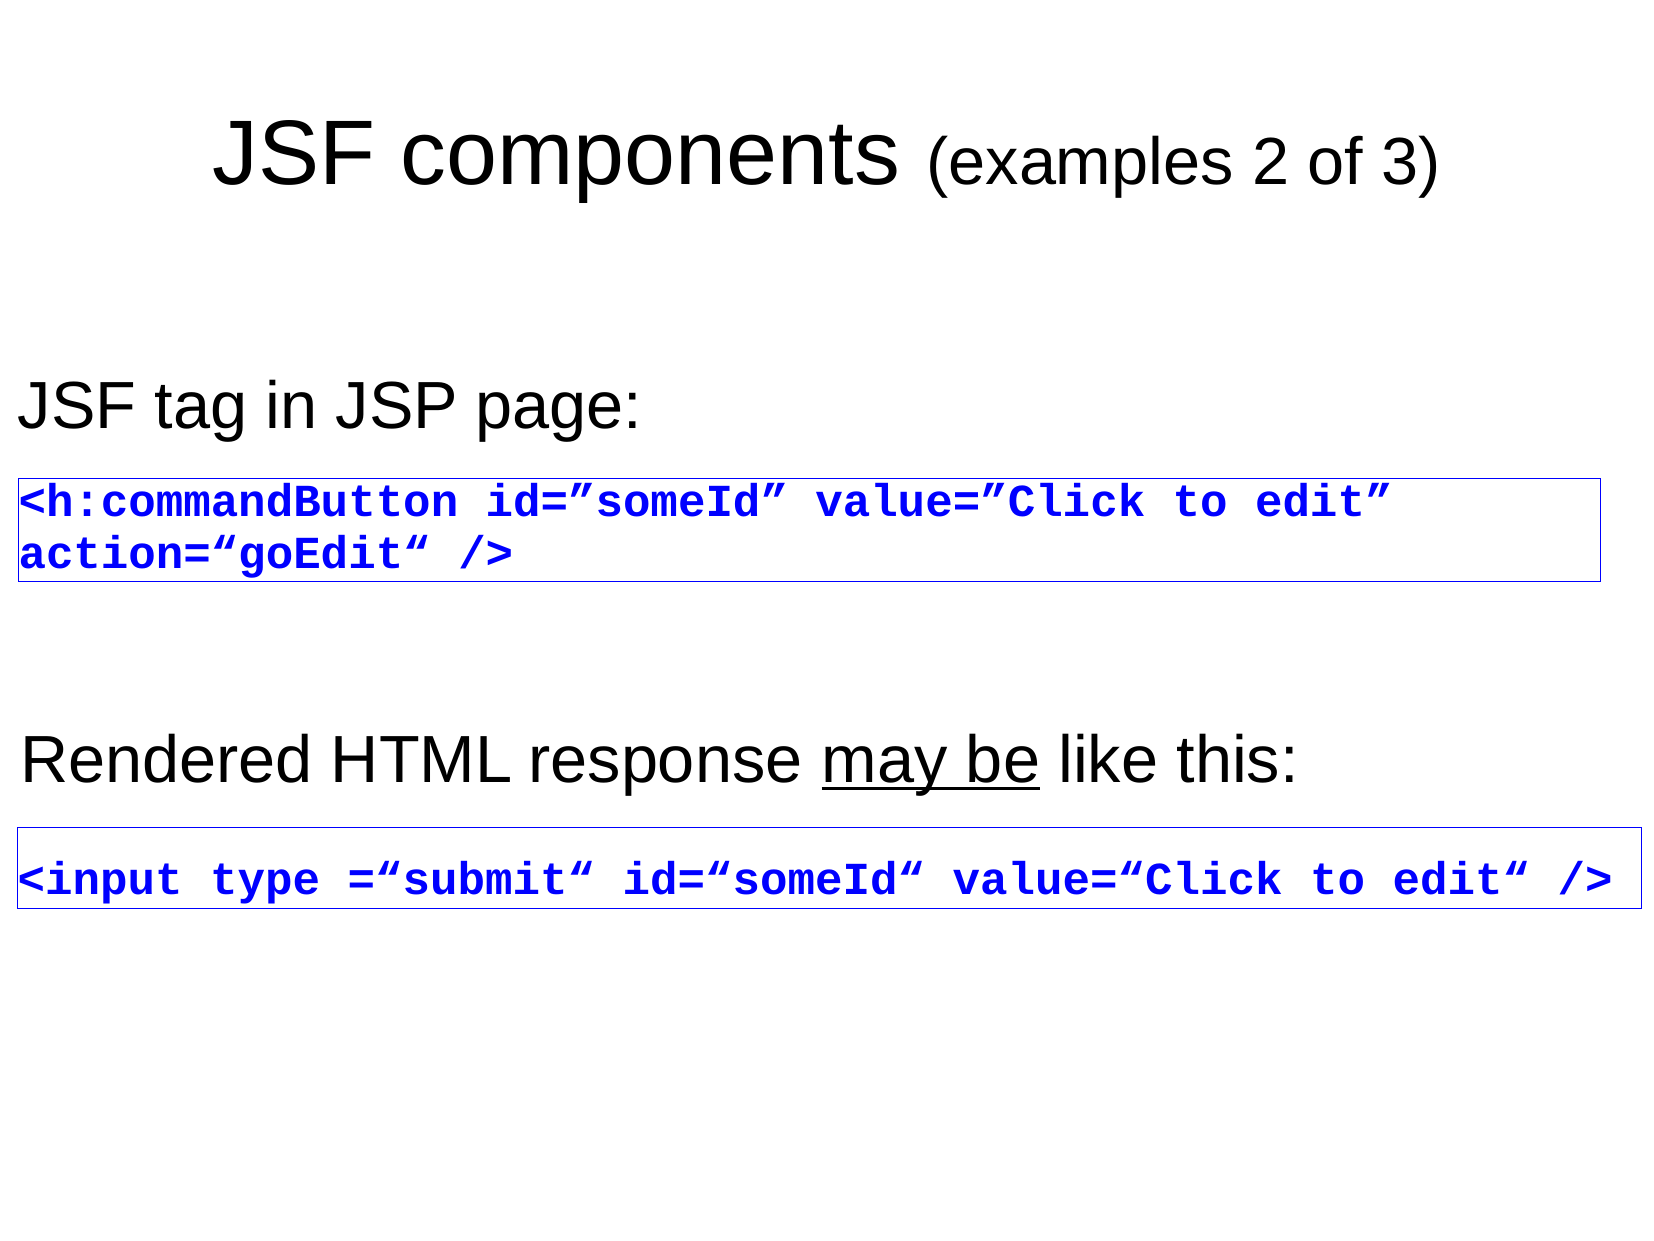

# JSF components (examples 2 of 3)
JSF tag in JSP page:
<h:commandButton id=”someId” value=”Click to edit” action=“goEdit“ />
Rendered HTML response may be like this:
<input type =“submit“ id=“someId“ value=“Click to edit“ />